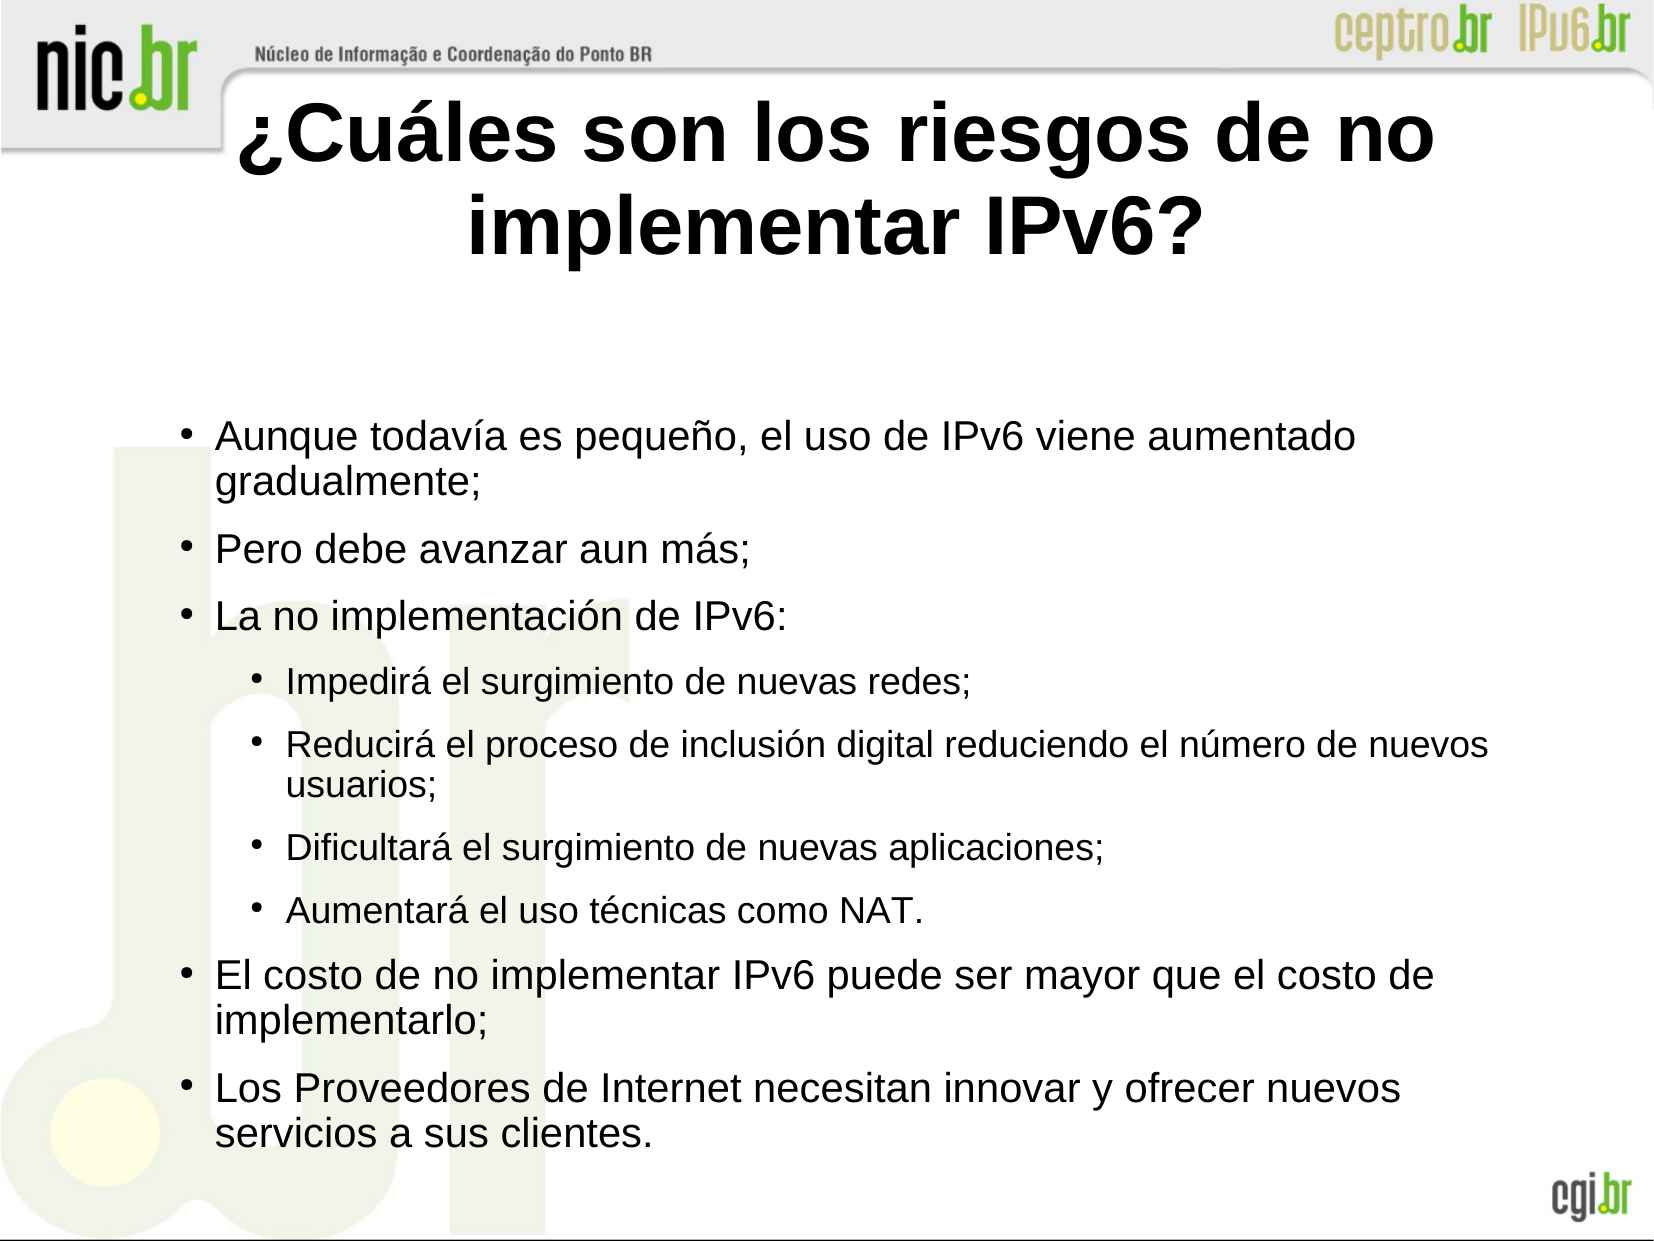

¿Cuáles son los riesgos de no implementar IPv6?
Aunque todavía es pequeño, el uso de IPv6 viene aumentado gradualmente;
Pero debe avanzar aun más;
La no implementación de IPv6:
Impedirá el surgimiento de nuevas redes;
Reducirá el proceso de inclusión digital reduciendo el número de nuevos usuarios;
Dificultará el surgimiento de nuevas aplicaciones;
Aumentará el uso técnicas como NAT.
El costo de no implementar IPv6 puede ser mayor que el costo de implementarlo;
Los Proveedores de Internet necesitan innovar y ofrecer nuevos servicios a sus clientes.